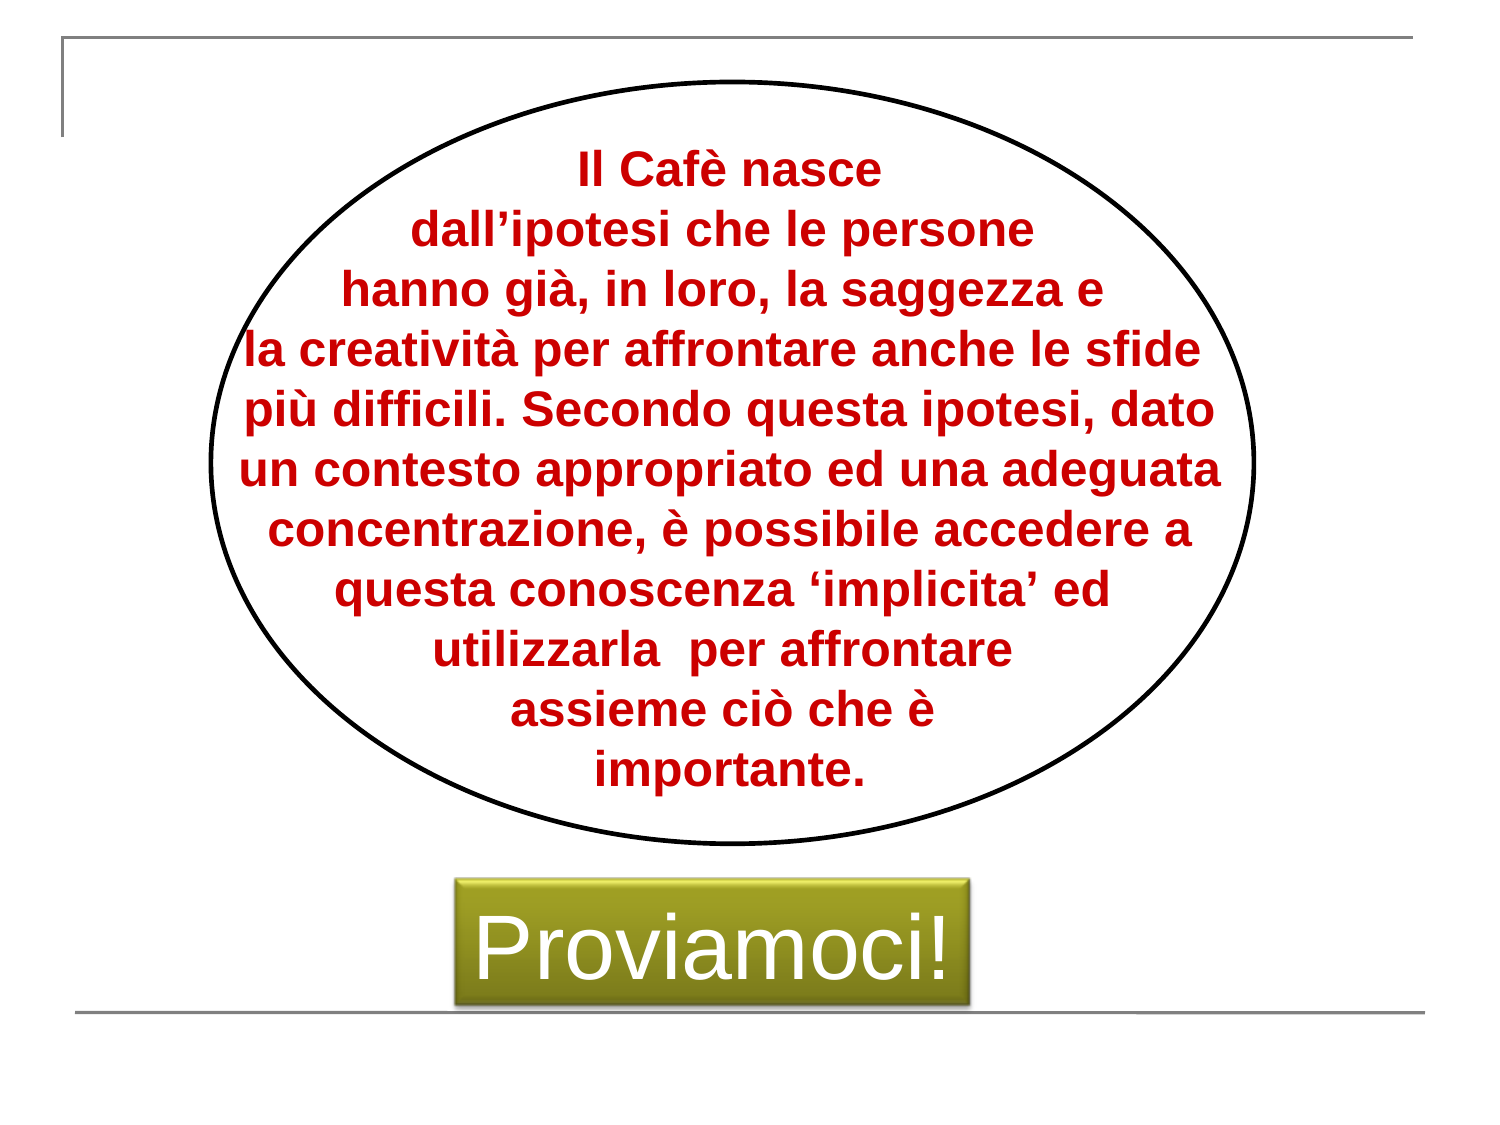

Il Cafè nasce
dall’ipotesi che le persone
hanno già, in loro, la saggezza e
la creatività per affrontare anche le sfide
più difficili. Secondo questa ipotesi, dato un contesto appropriato ed una adeguata concentrazione, è possibile accedere a questa conoscenza ‘implicita’ ed
utilizzarla per affrontare
assieme ciò che è
importante.
Proviamoci!